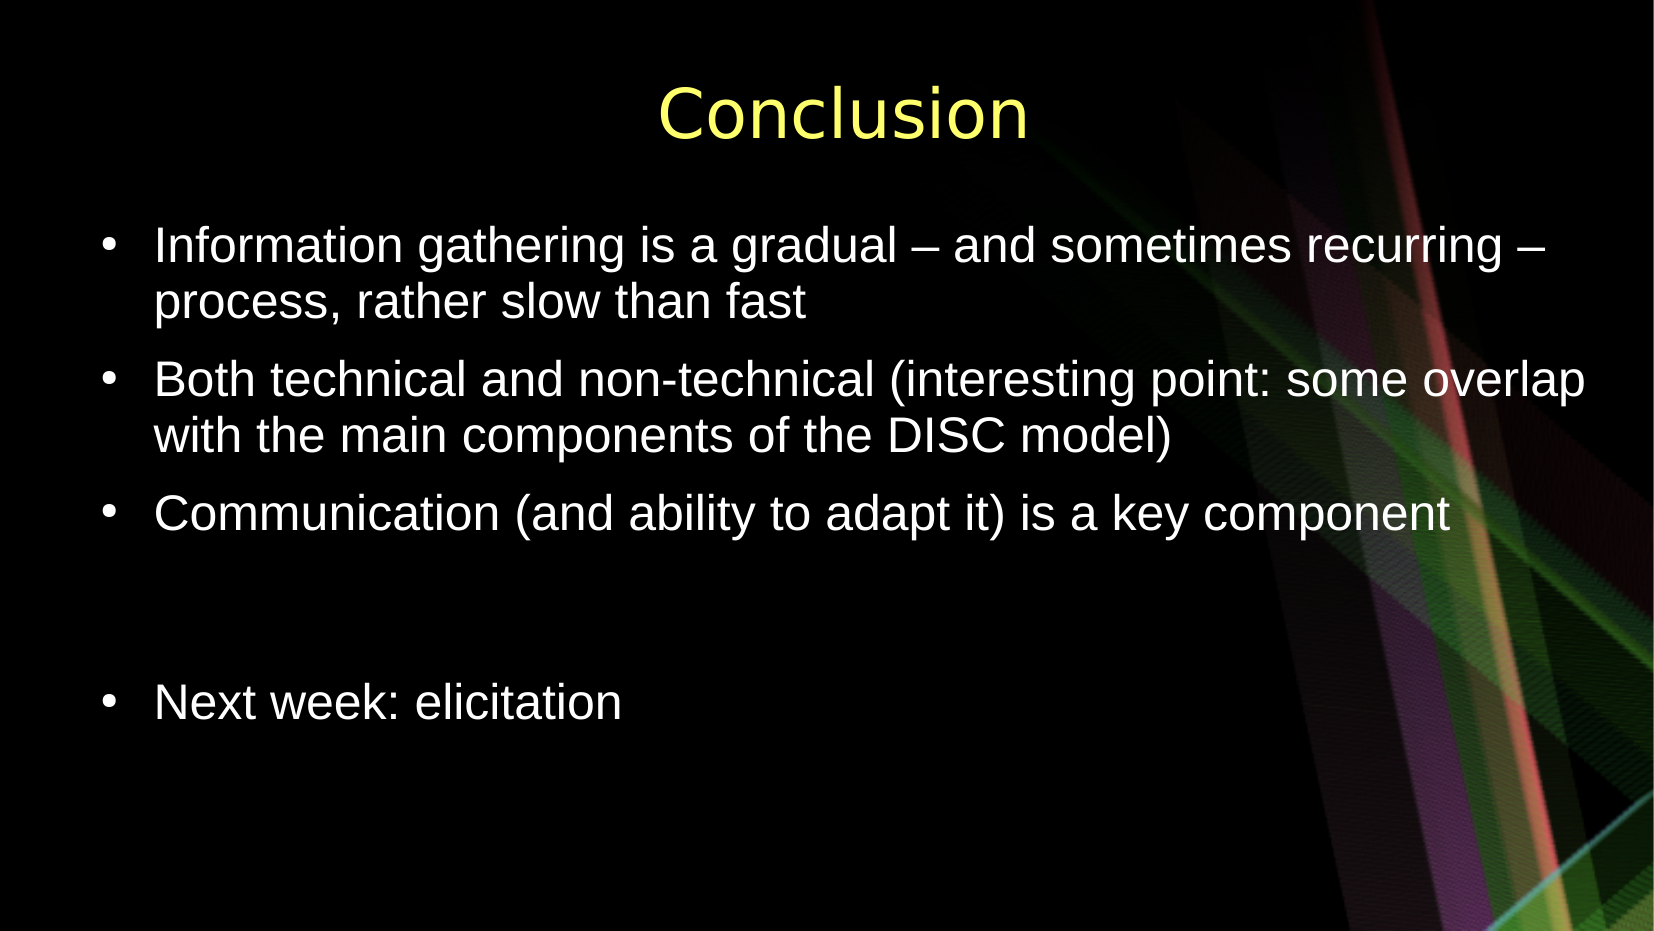

# Conclusion
Information gathering is a gradual – and sometimes recurring – process, rather slow than fast
Both technical and non-technical (interesting point: some overlap with the main components of the DISC model)
Communication (and ability to adapt it) is a key component
Next week: elicitation